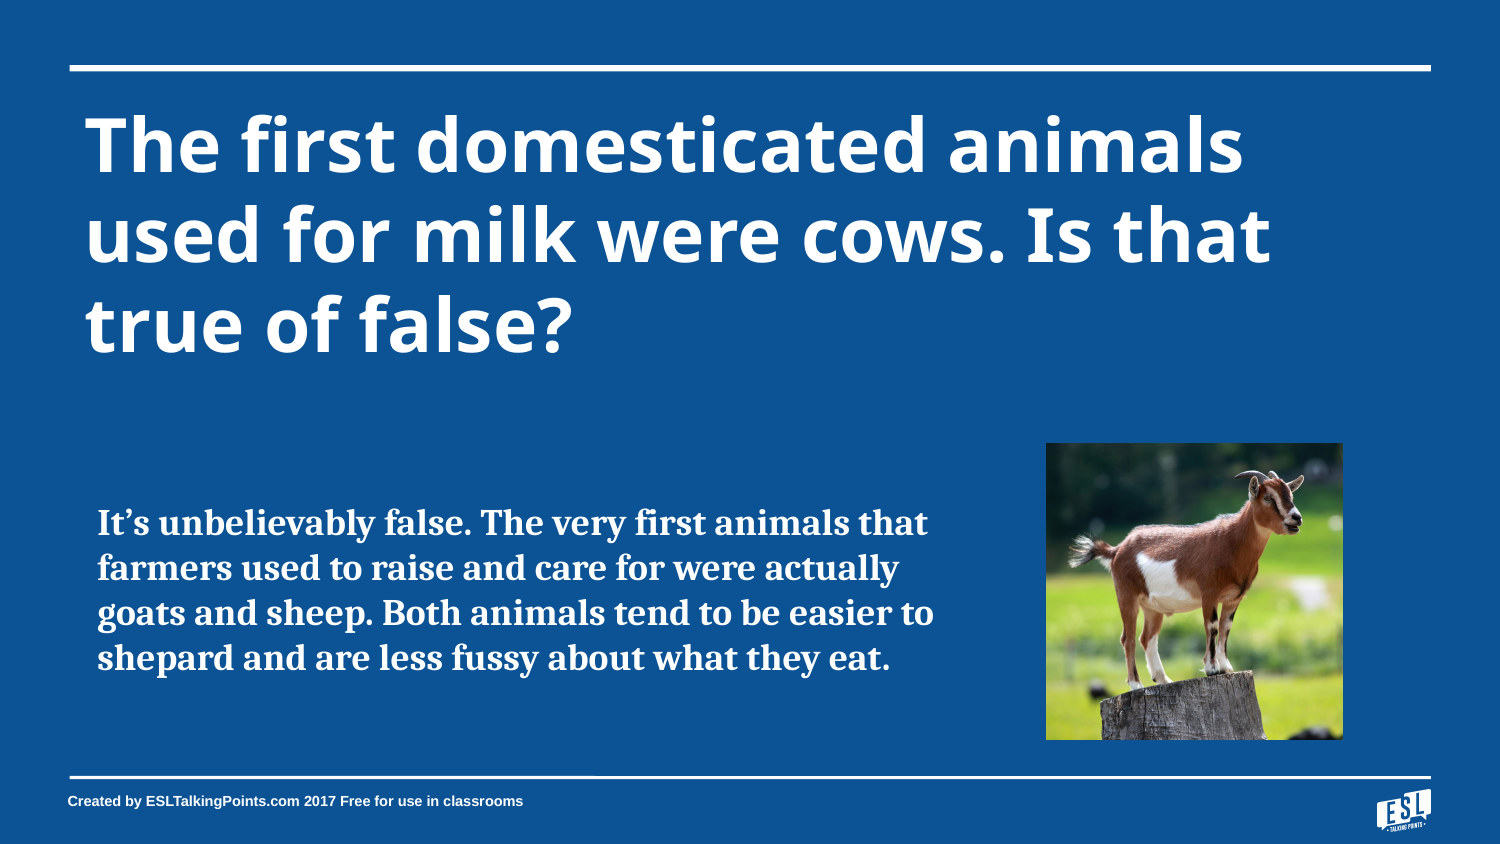

# The first domesticated animals used for milk were cows. Is that true of false?
It’s unbelievably false. The very first animals that farmers used to raise and care for were actually goats and sheep. Both animals tend to be easier to shepard and are less fussy about what they eat.
Created by ESLTalkingPoints.com 2017 Free for use in classrooms